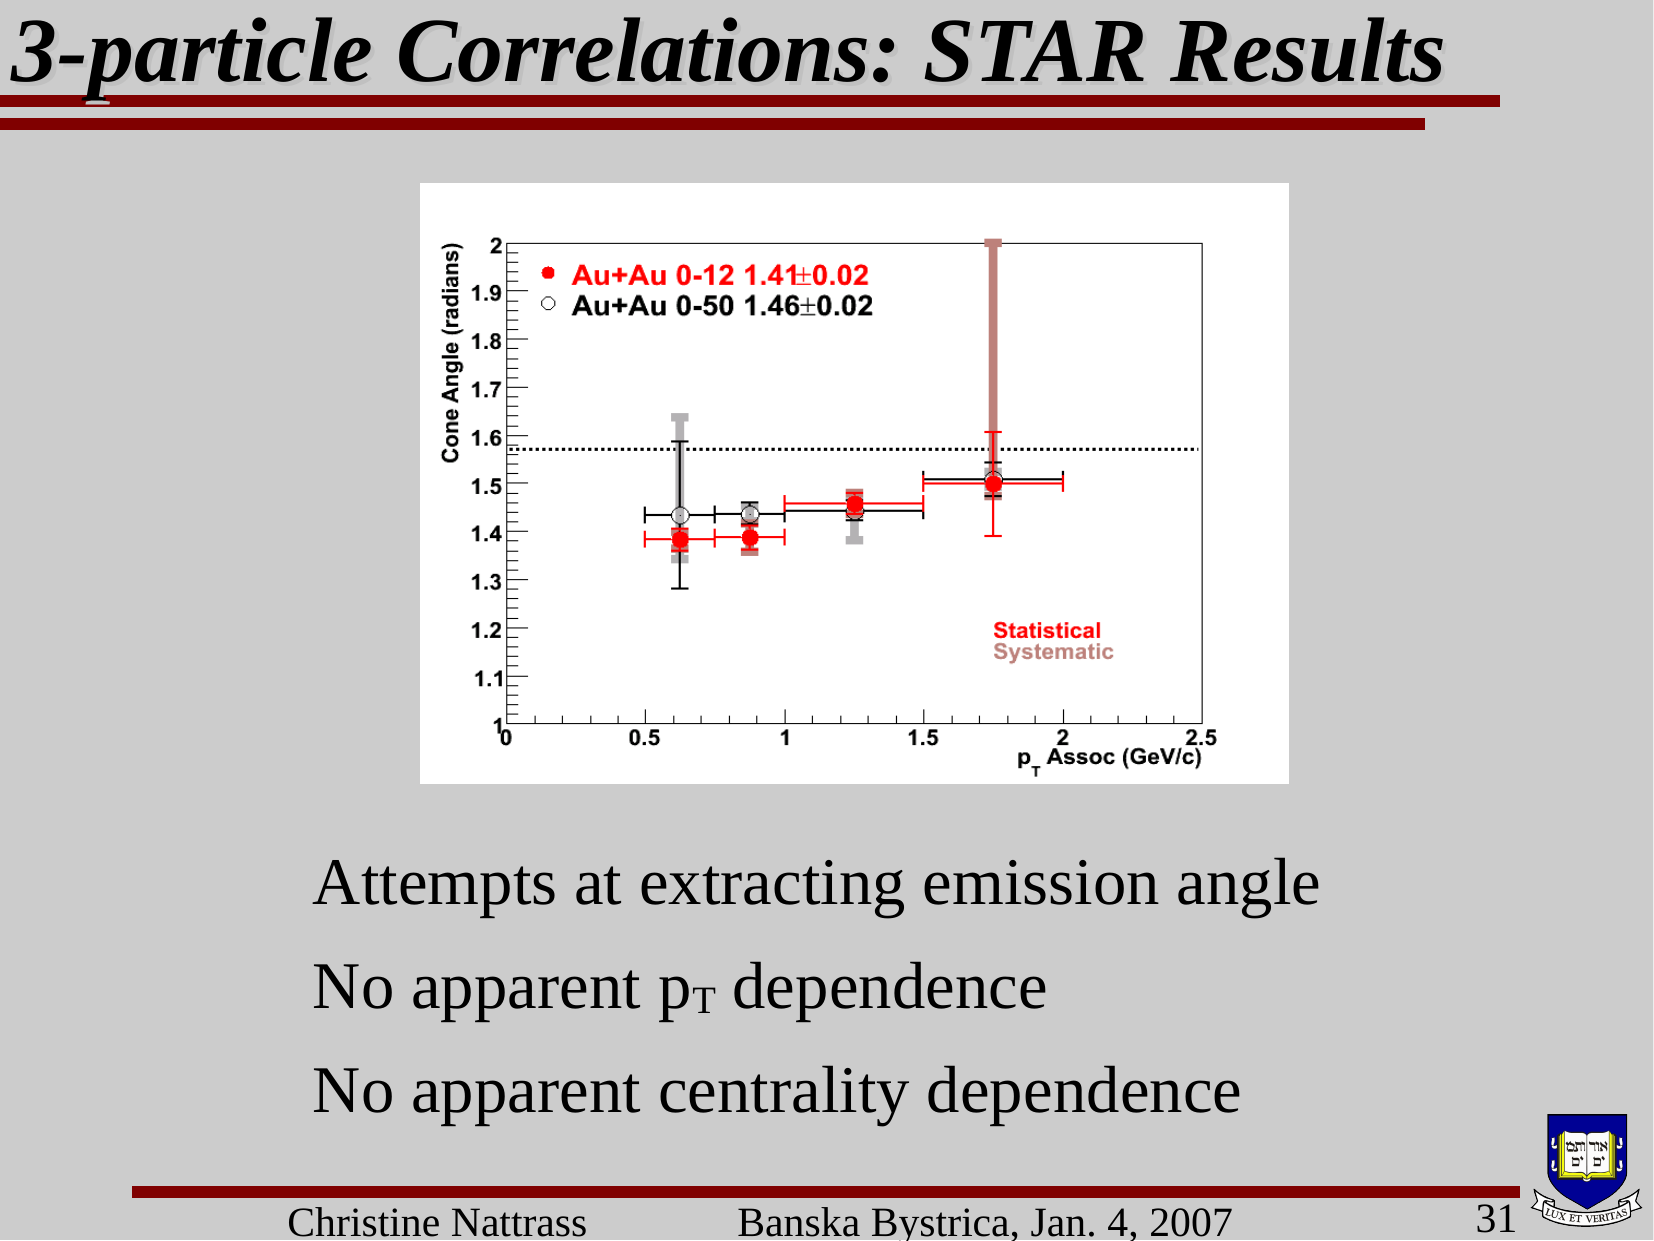

# 3-particle Correlations: STAR Results
Attempts at extracting emission angle
No apparent pT dependence
No apparent centrality dependence